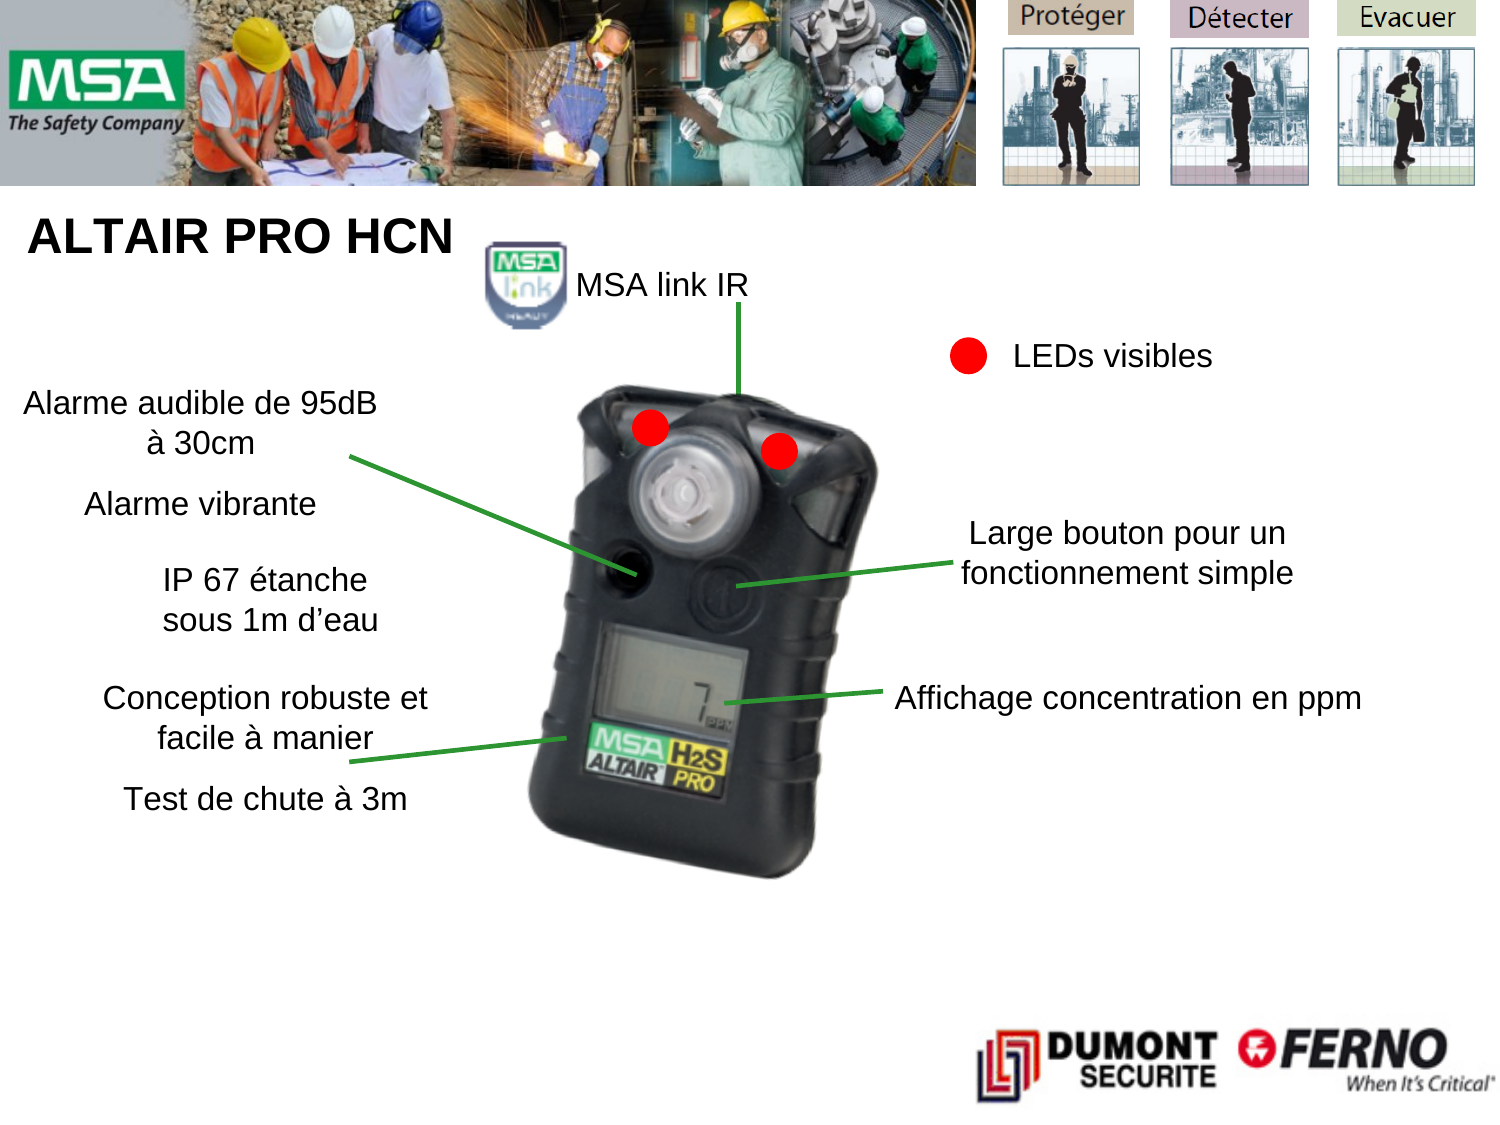

ALTAIR PRO HCN
MSA link IR
LEDs visibles
Alarme audible de 95dB à 30cm
Alarme vibrante
Large bouton pour un fonctionnement simple
IP 67 étanche sous 1m d’eau
Conception robuste et facile à manier
Test de chute à 3m
Affichage concentration en ppm